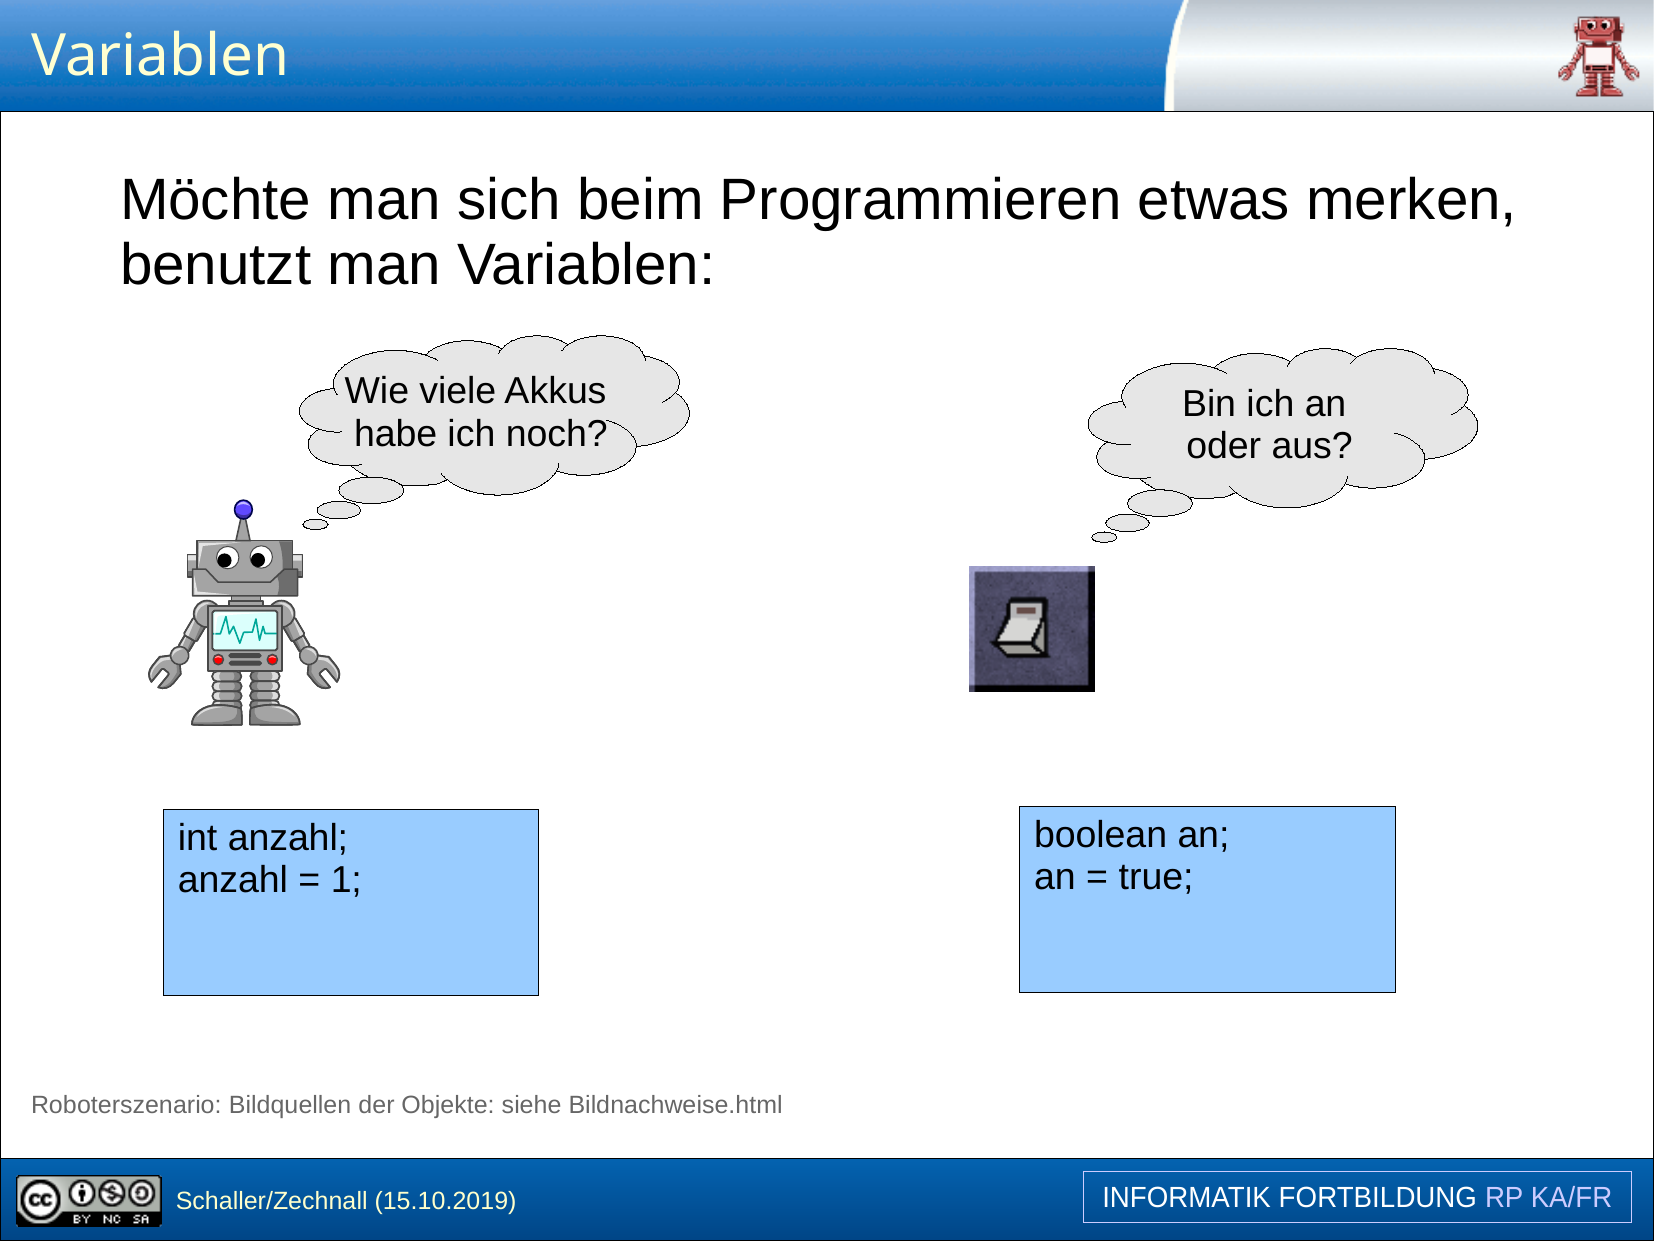

# Variablen
Möchte man sich beim Programmieren etwas merken, benutzt man Variablen:
Wie viele Akkus
habe ich noch?
Bin ich an
oder aus?
boolean an;
an = true;
int anzahl;
anzahl = 1;
Roboterszenario: Bildquellen der Objekte: siehe Bildnachweise.html
2
23.04.2009